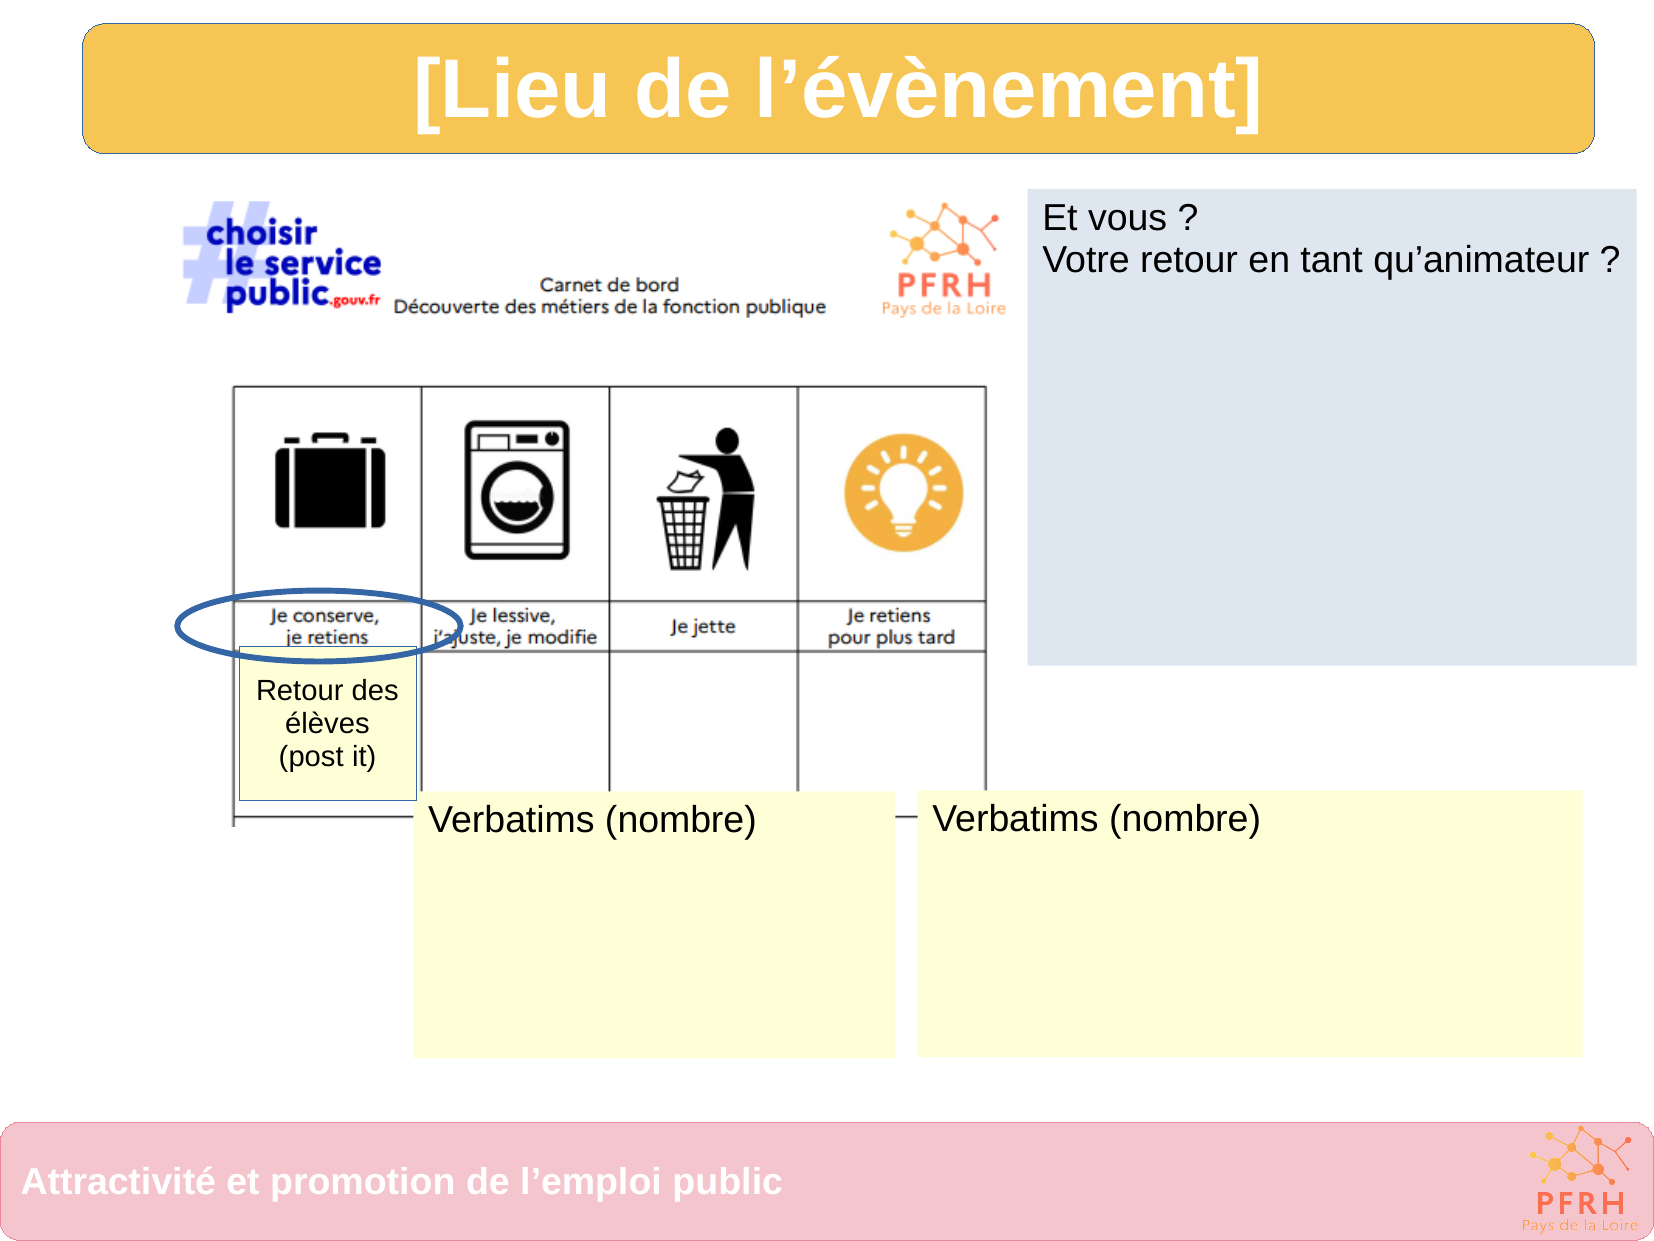

[Lieu de l’évènement]
Et vous ?
Votre retour en tant qu’animateur ?
Retour des élèves (post it)
Verbatims (nombre)
Verbatims (nombre)
Attractivité et promotion de l’emploi public